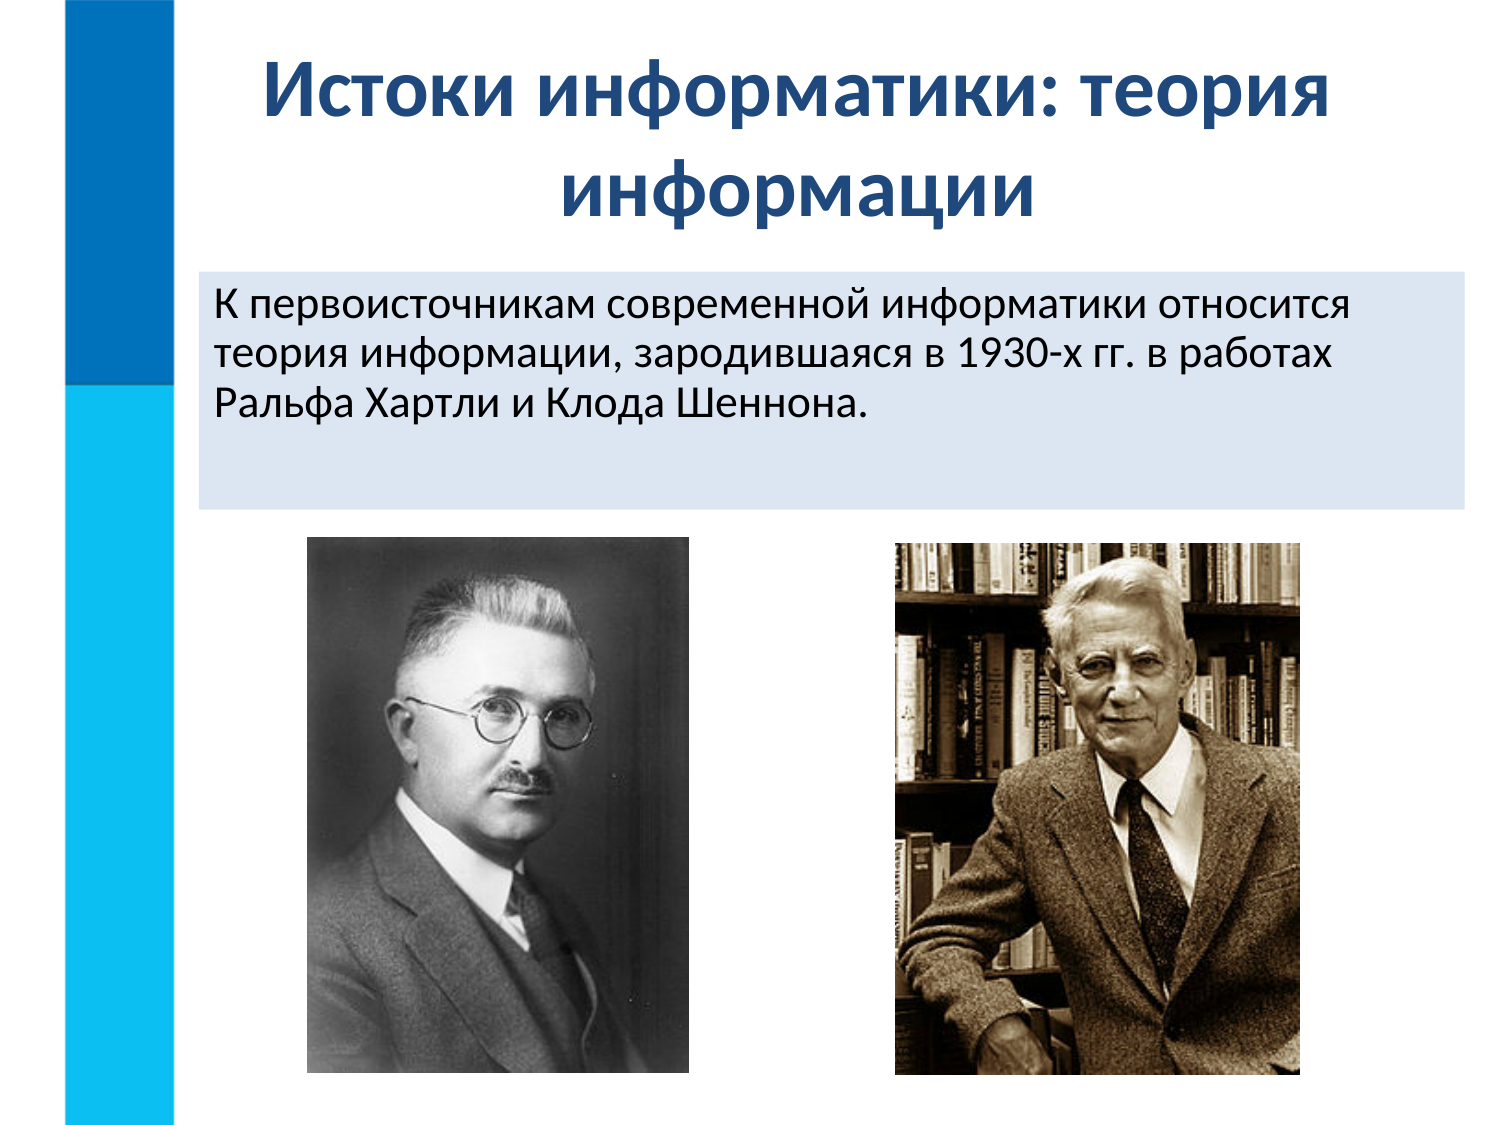

Истоки информатики: теория информации
К первоисточникам современной информатики относится теория информации, зародившаяся в 1930-х гг. в работах Ральфа Хартли и Клода Шеннона.